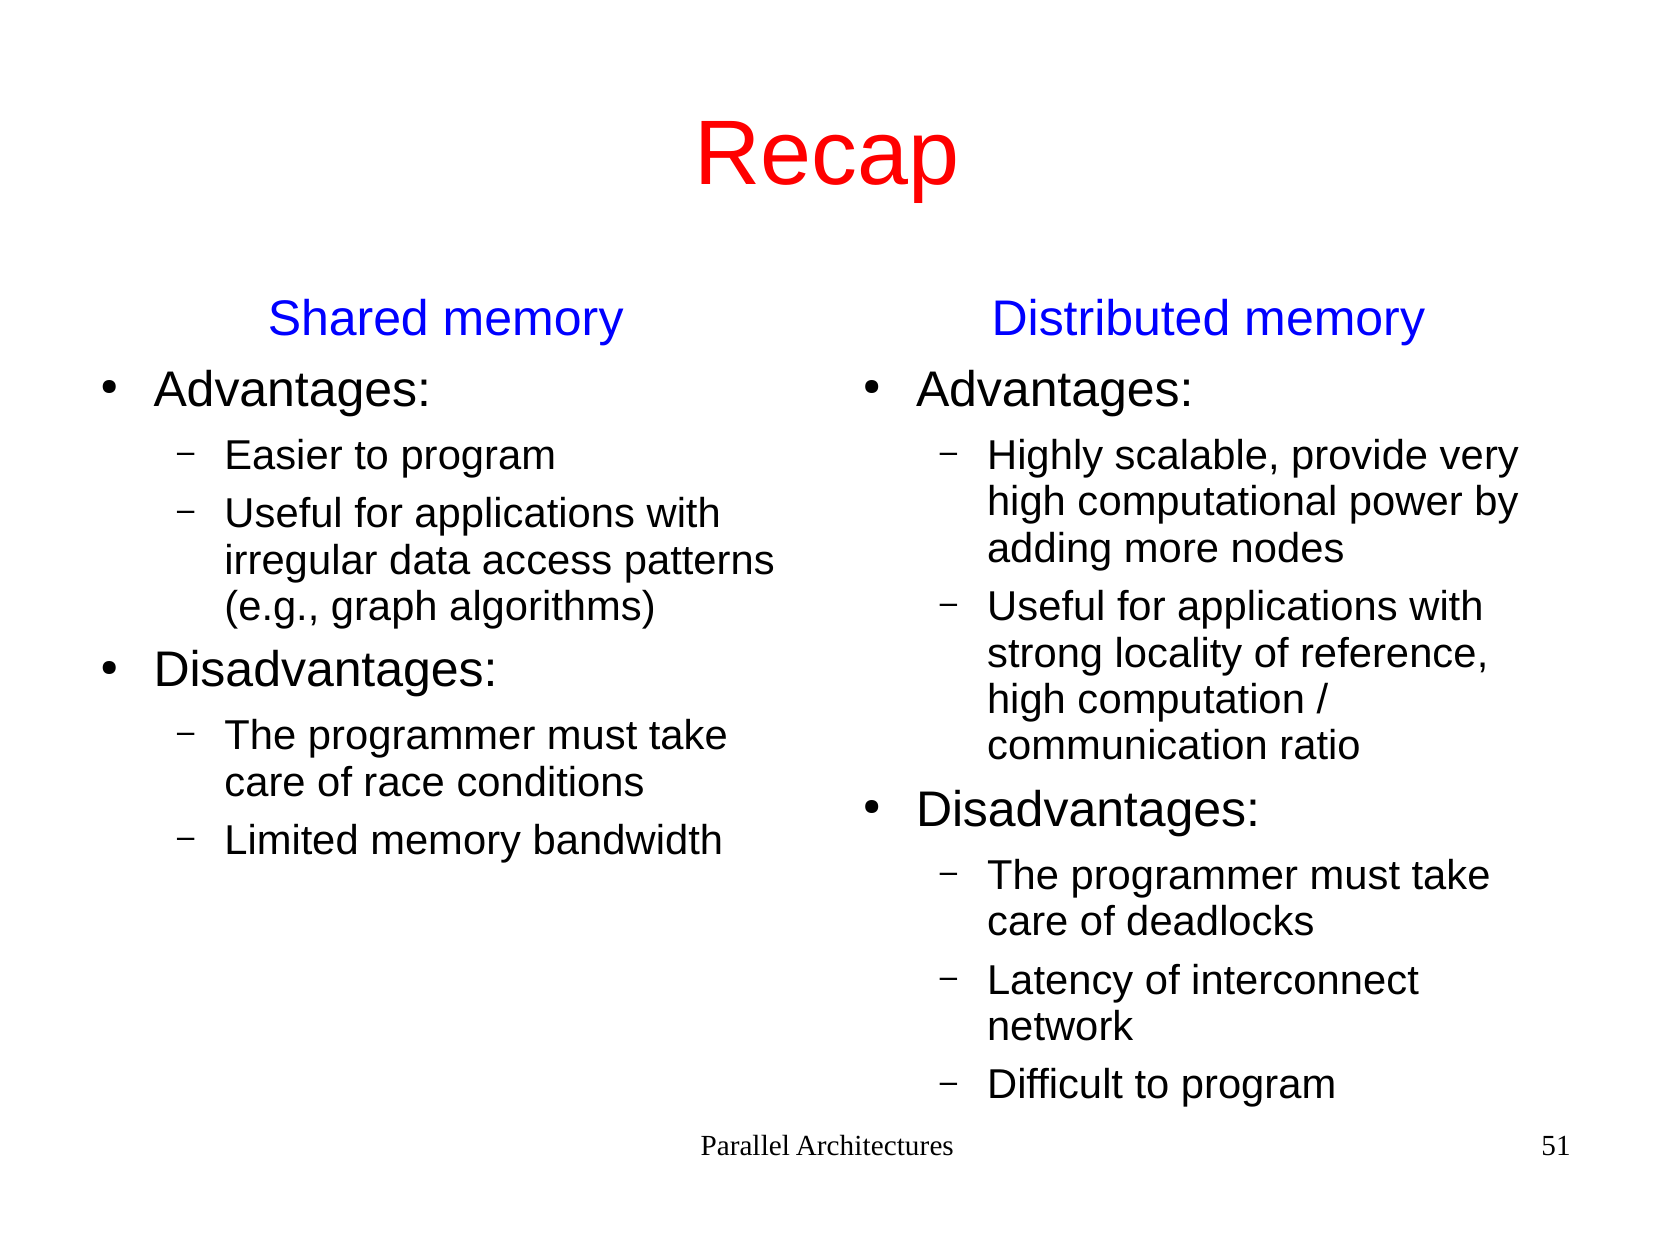

# Recap
Shared memory
Advantages:
Easier to program
Useful for applications with irregular data access patterns (e.g., graph algorithms)
Disadvantages:
The programmer must take care of race conditions
Limited memory bandwidth
Distributed memory
Advantages:
Highly scalable, provide very high computational power by adding more nodes
Useful for applications with strong locality of reference, high computation / communication ratio
Disadvantages:
The programmer must take care of deadlocks
Latency of interconnect network
Difficult to program
Parallel Architectures
51